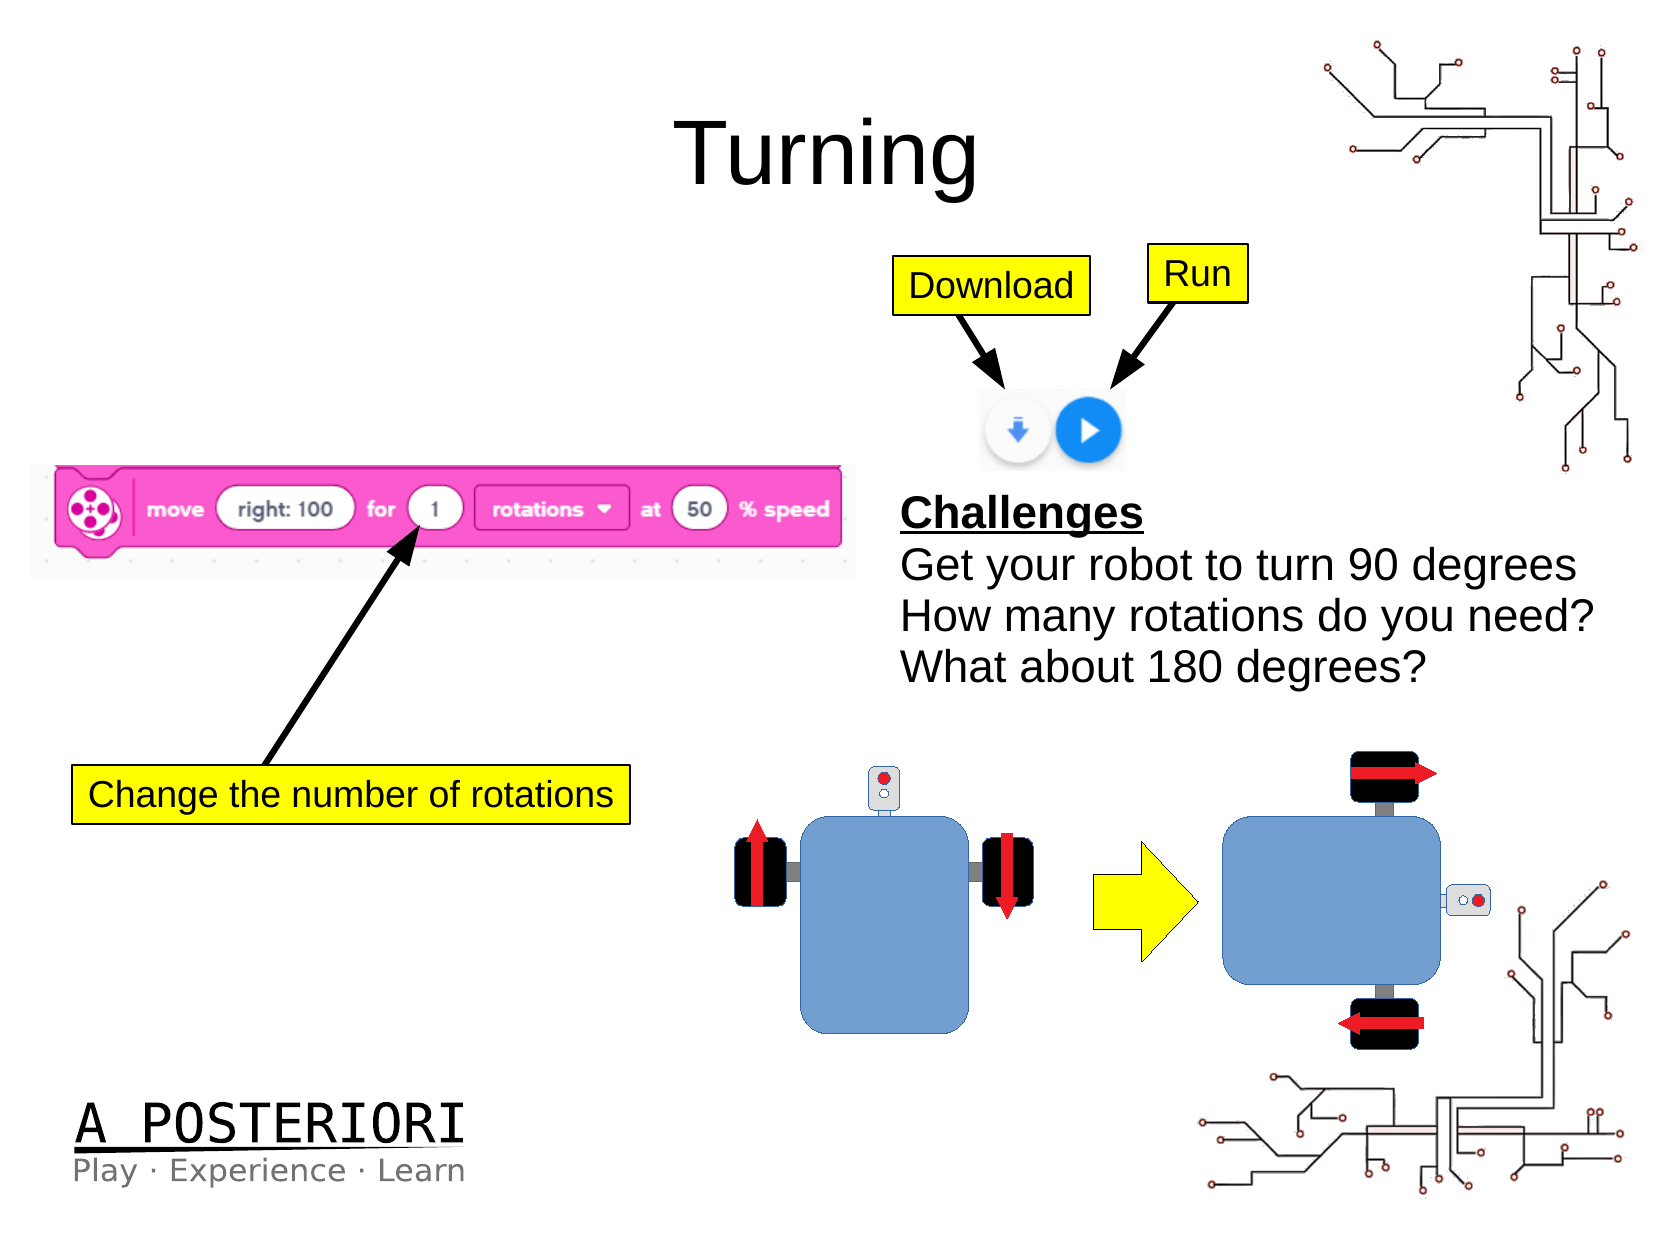

# Turning
Run
Download
Challenges
Get your robot to turn 90 degrees
How many rotations do you need?
What about 180 degrees?
Change the number of rotations